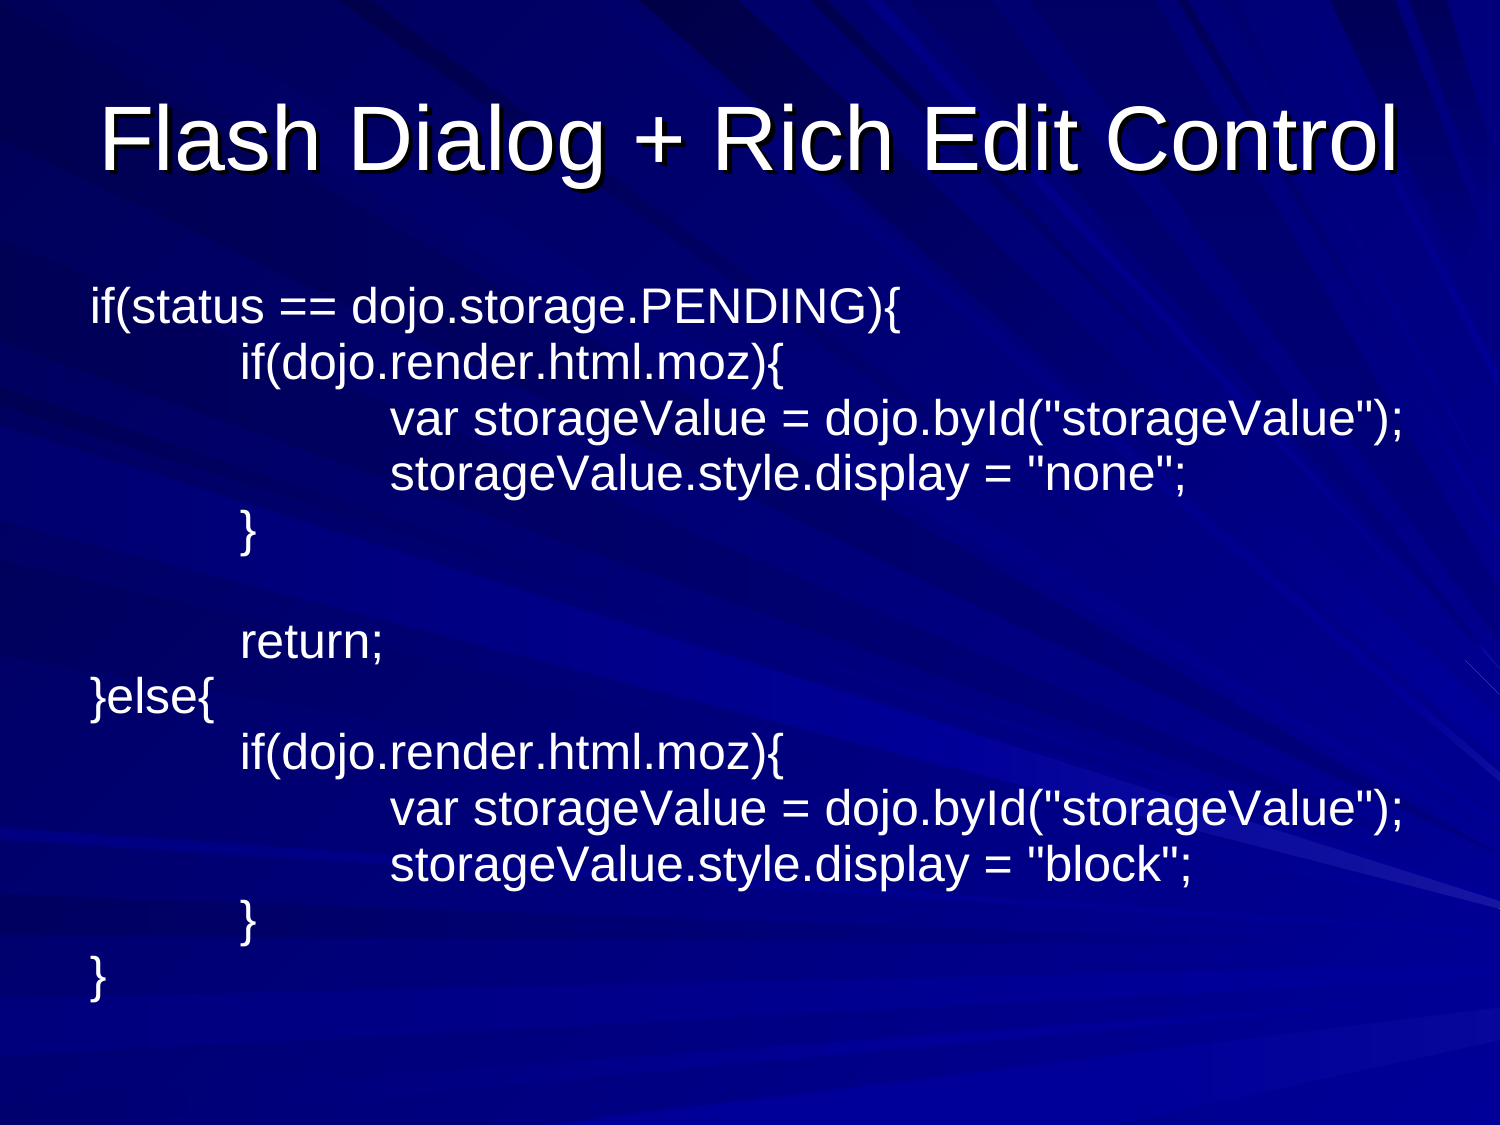

# Flash Dialog + Rich Edit Control
if(status == dojo.storage.PENDING){
	if(dojo.render.html.moz){
		var storageValue = dojo.byId("storageValue");
		storageValue.style.display = "none";
	}
	return;
}else{
	if(dojo.render.html.moz){
		var storageValue = dojo.byId("storageValue");
		storageValue.style.display = "block";
	}
}